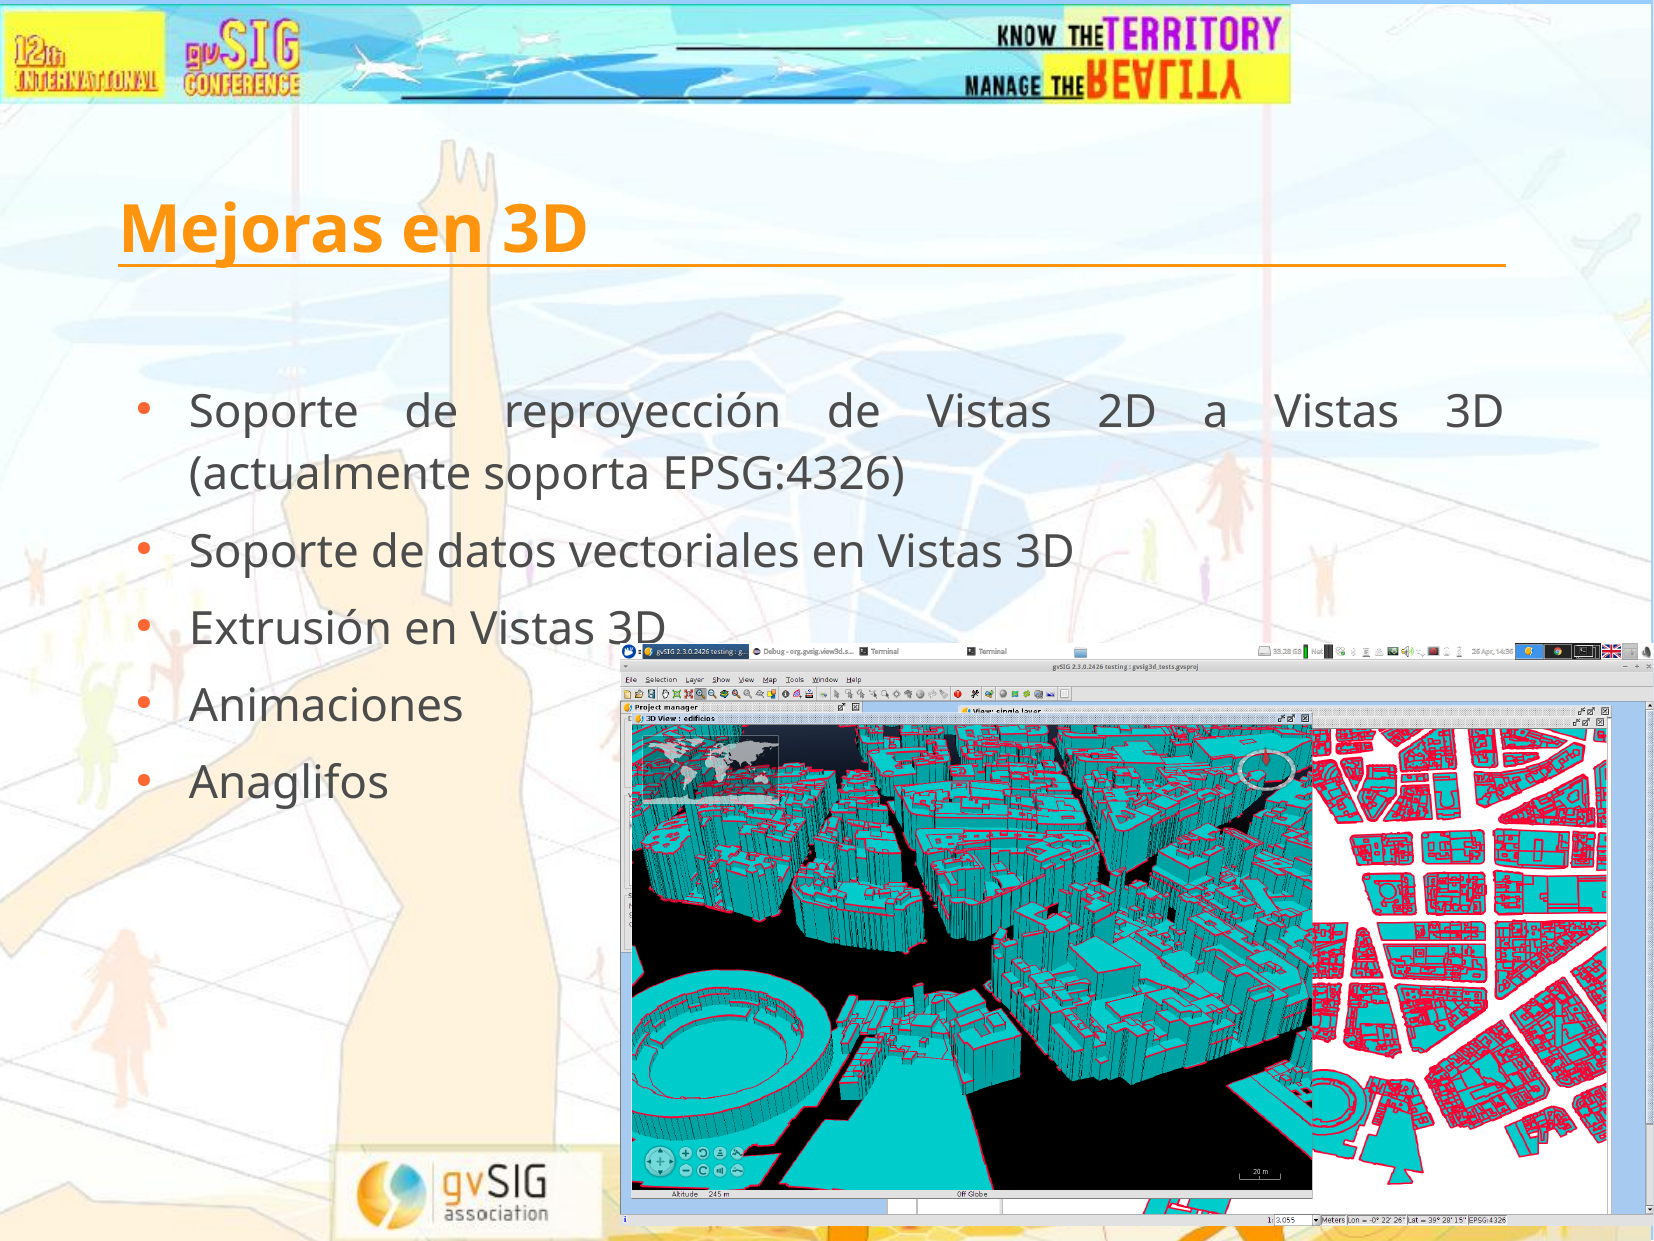

# Mejoras en 3D
Soporte de reproyección de Vistas 2D a Vistas 3D (actualmente soporta EPSG:4326)
Soporte de datos vectoriales en Vistas 3D
Extrusión en Vistas 3D
Animaciones
Anaglifos